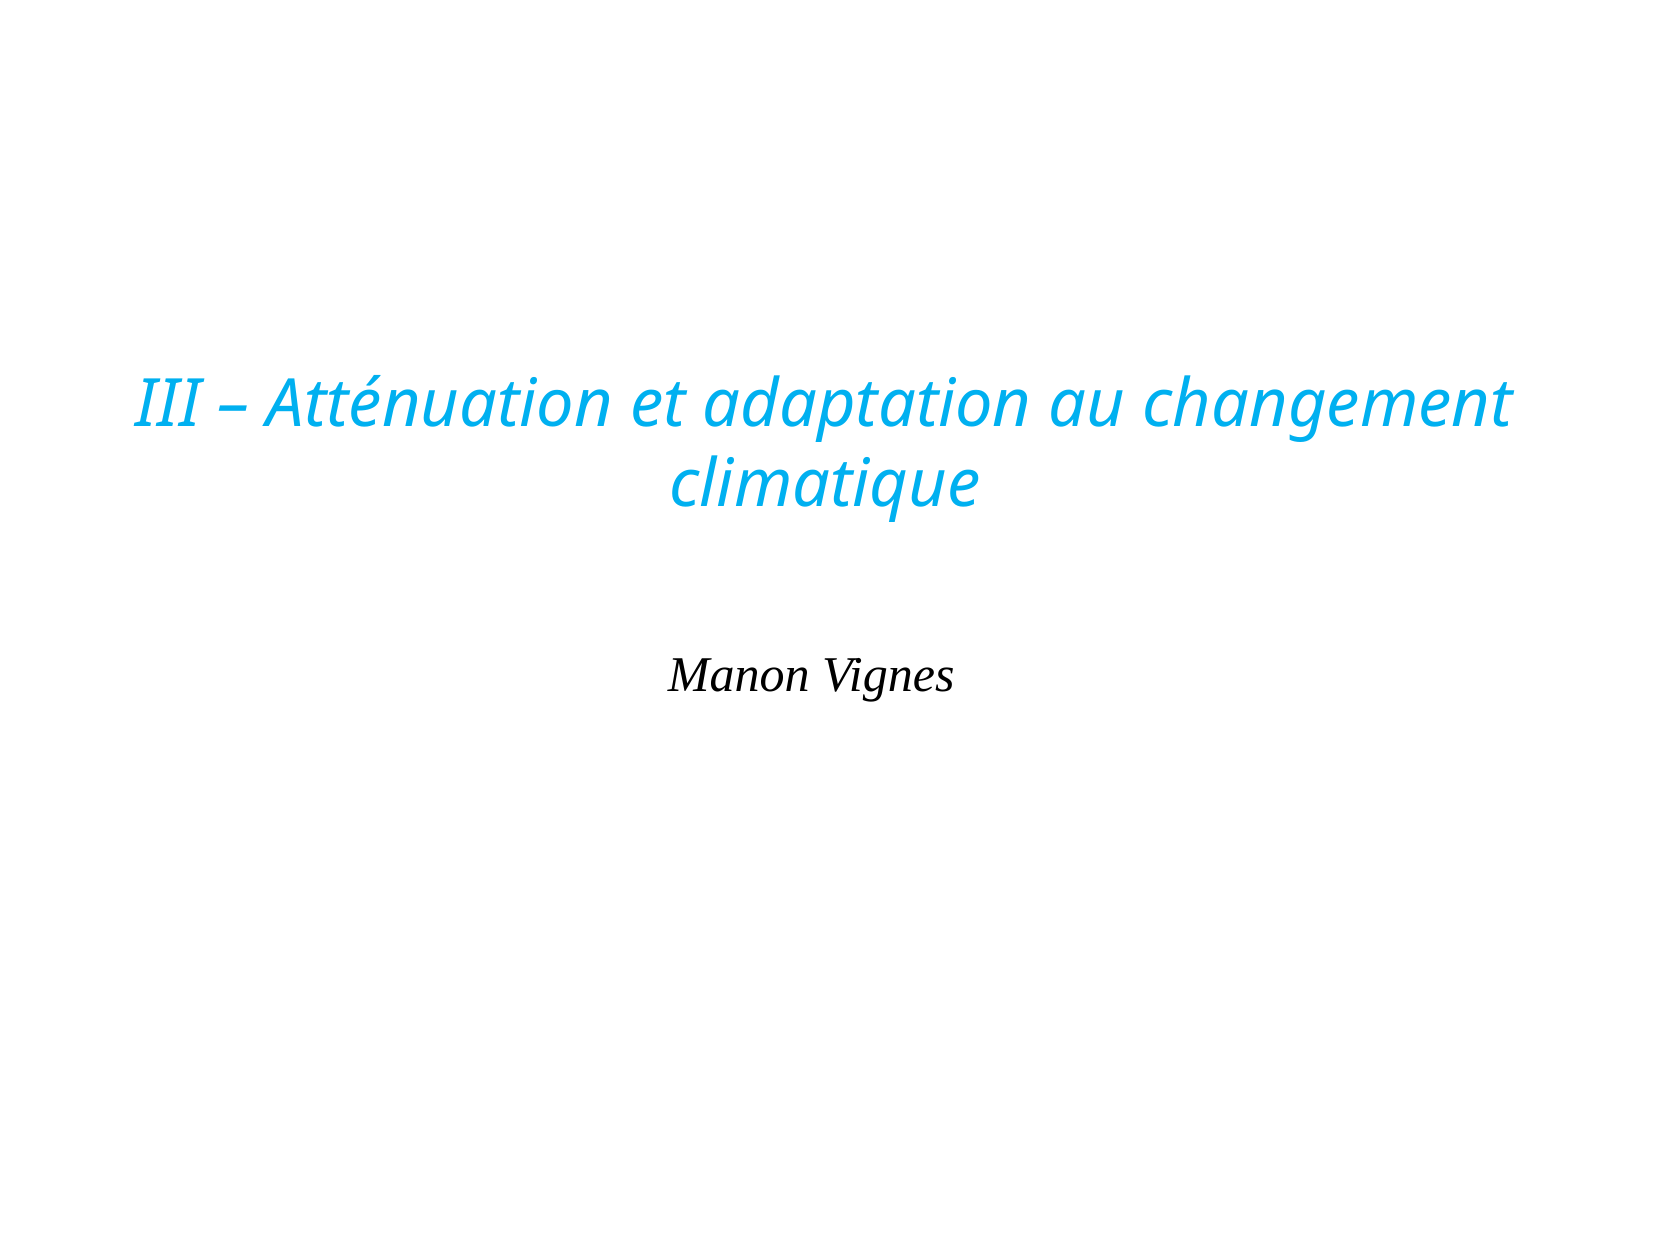

III – Atténuation et adaptation au changement climatique
Manon Vignes